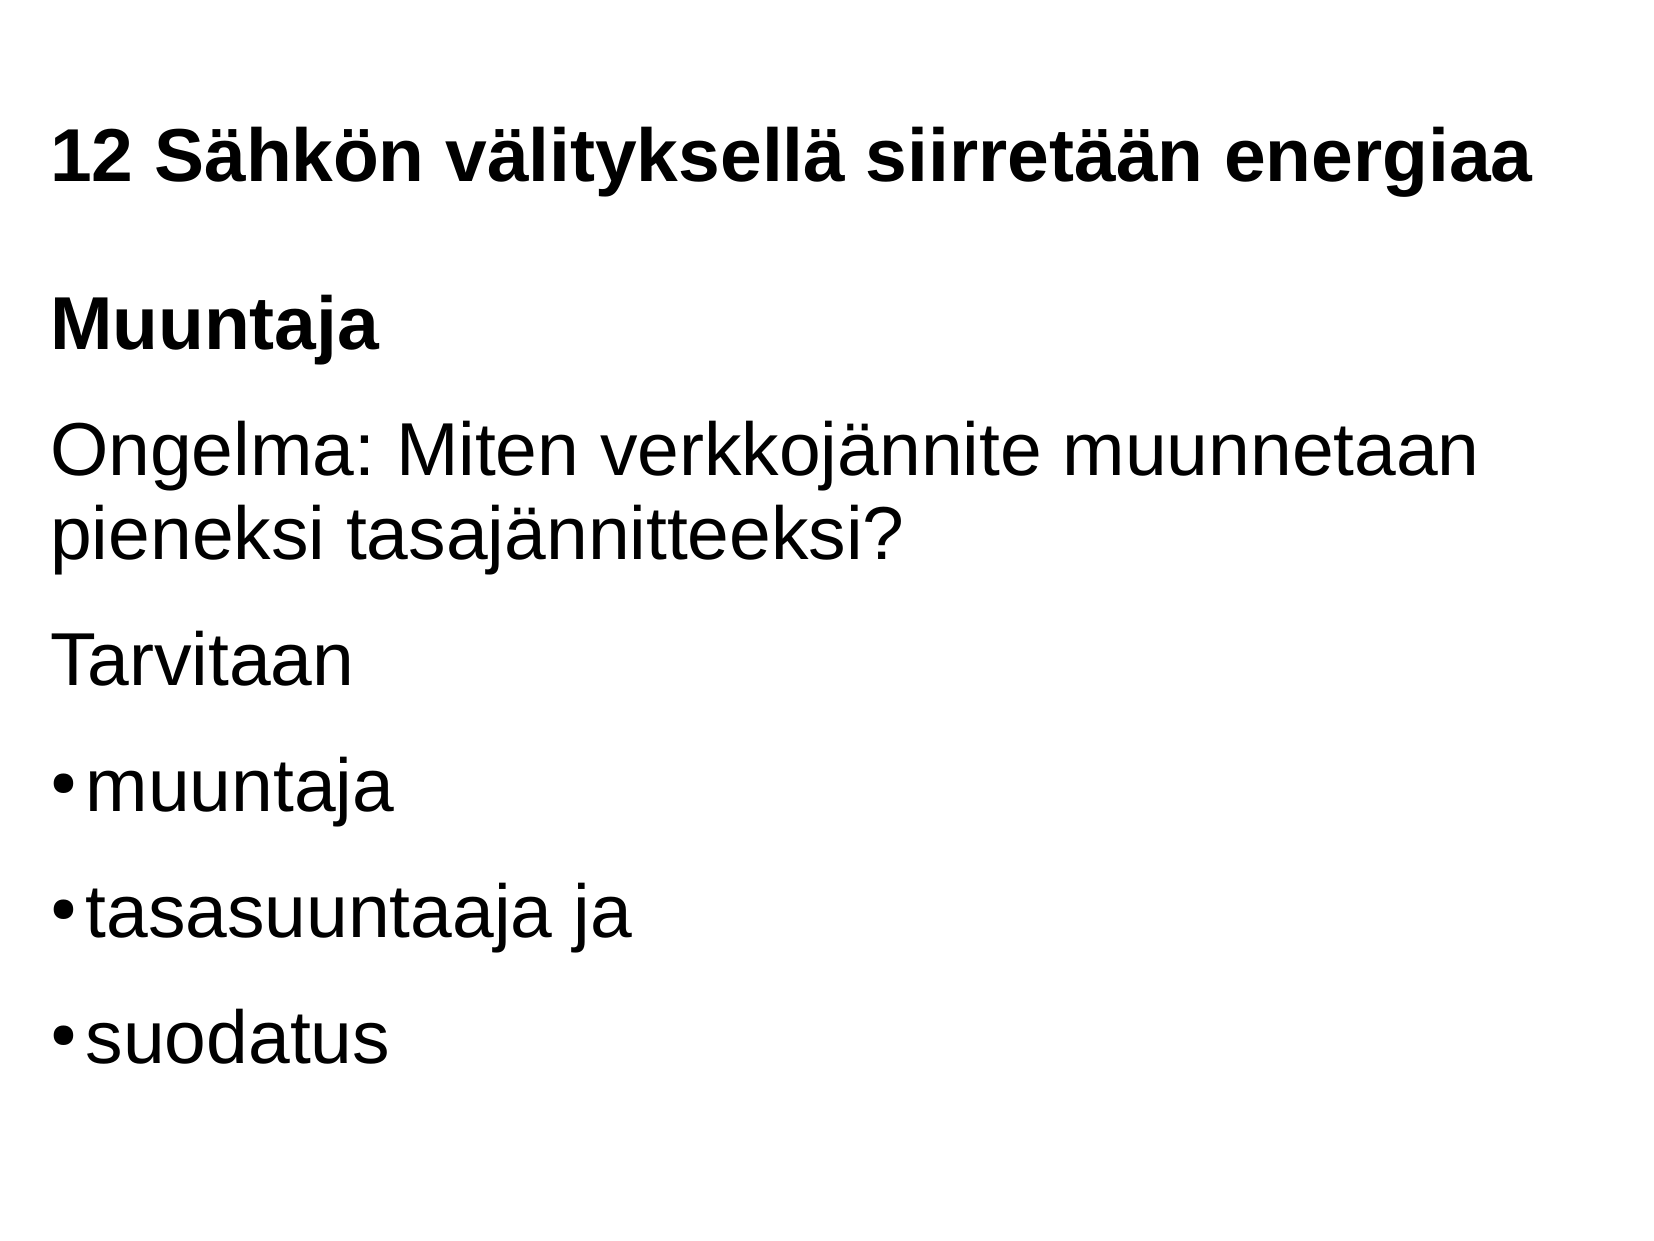

12 Sähkön välityksellä siirretään energiaa
Muuntaja
Ongelma: Miten verkkojännite muunnetaan pieneksi tasajännitteeksi?
Tarvitaan
muuntaja
tasasuuntaaja ja
suodatus